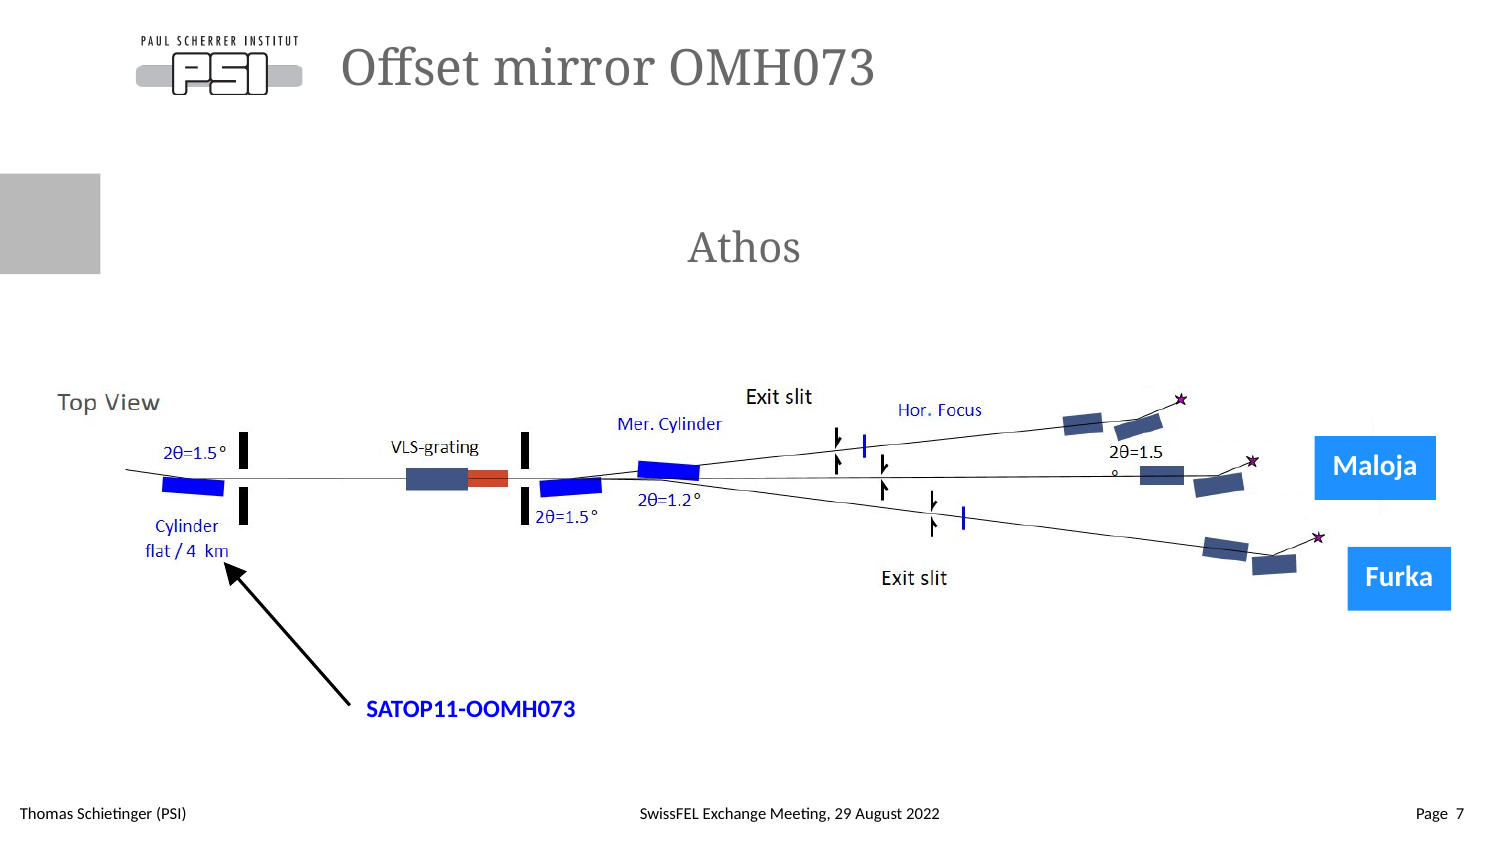

# Offset mirror OMH073
Athos
Maloja
Furka
SATOP11-OOMH073